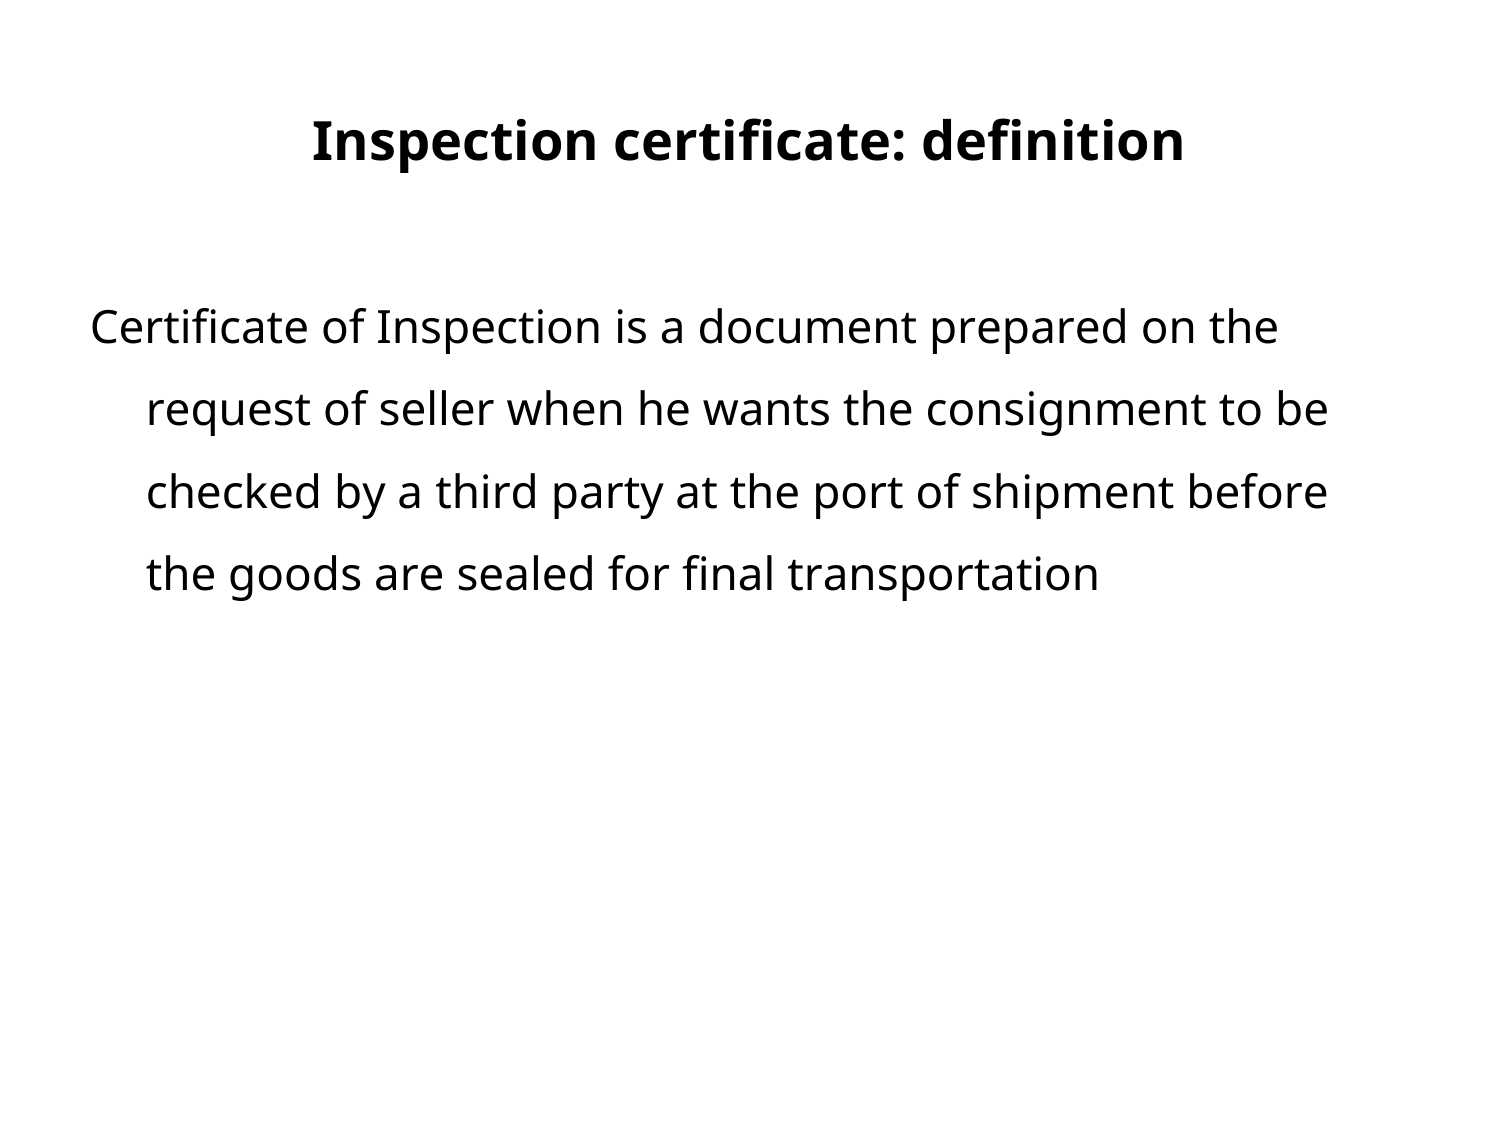

# Inspection certificate: definition
Certificate of Inspection is a document prepared on the request of seller when he wants the consignment to be checked by a third party at the port of shipment before the goods are sealed for final transportation